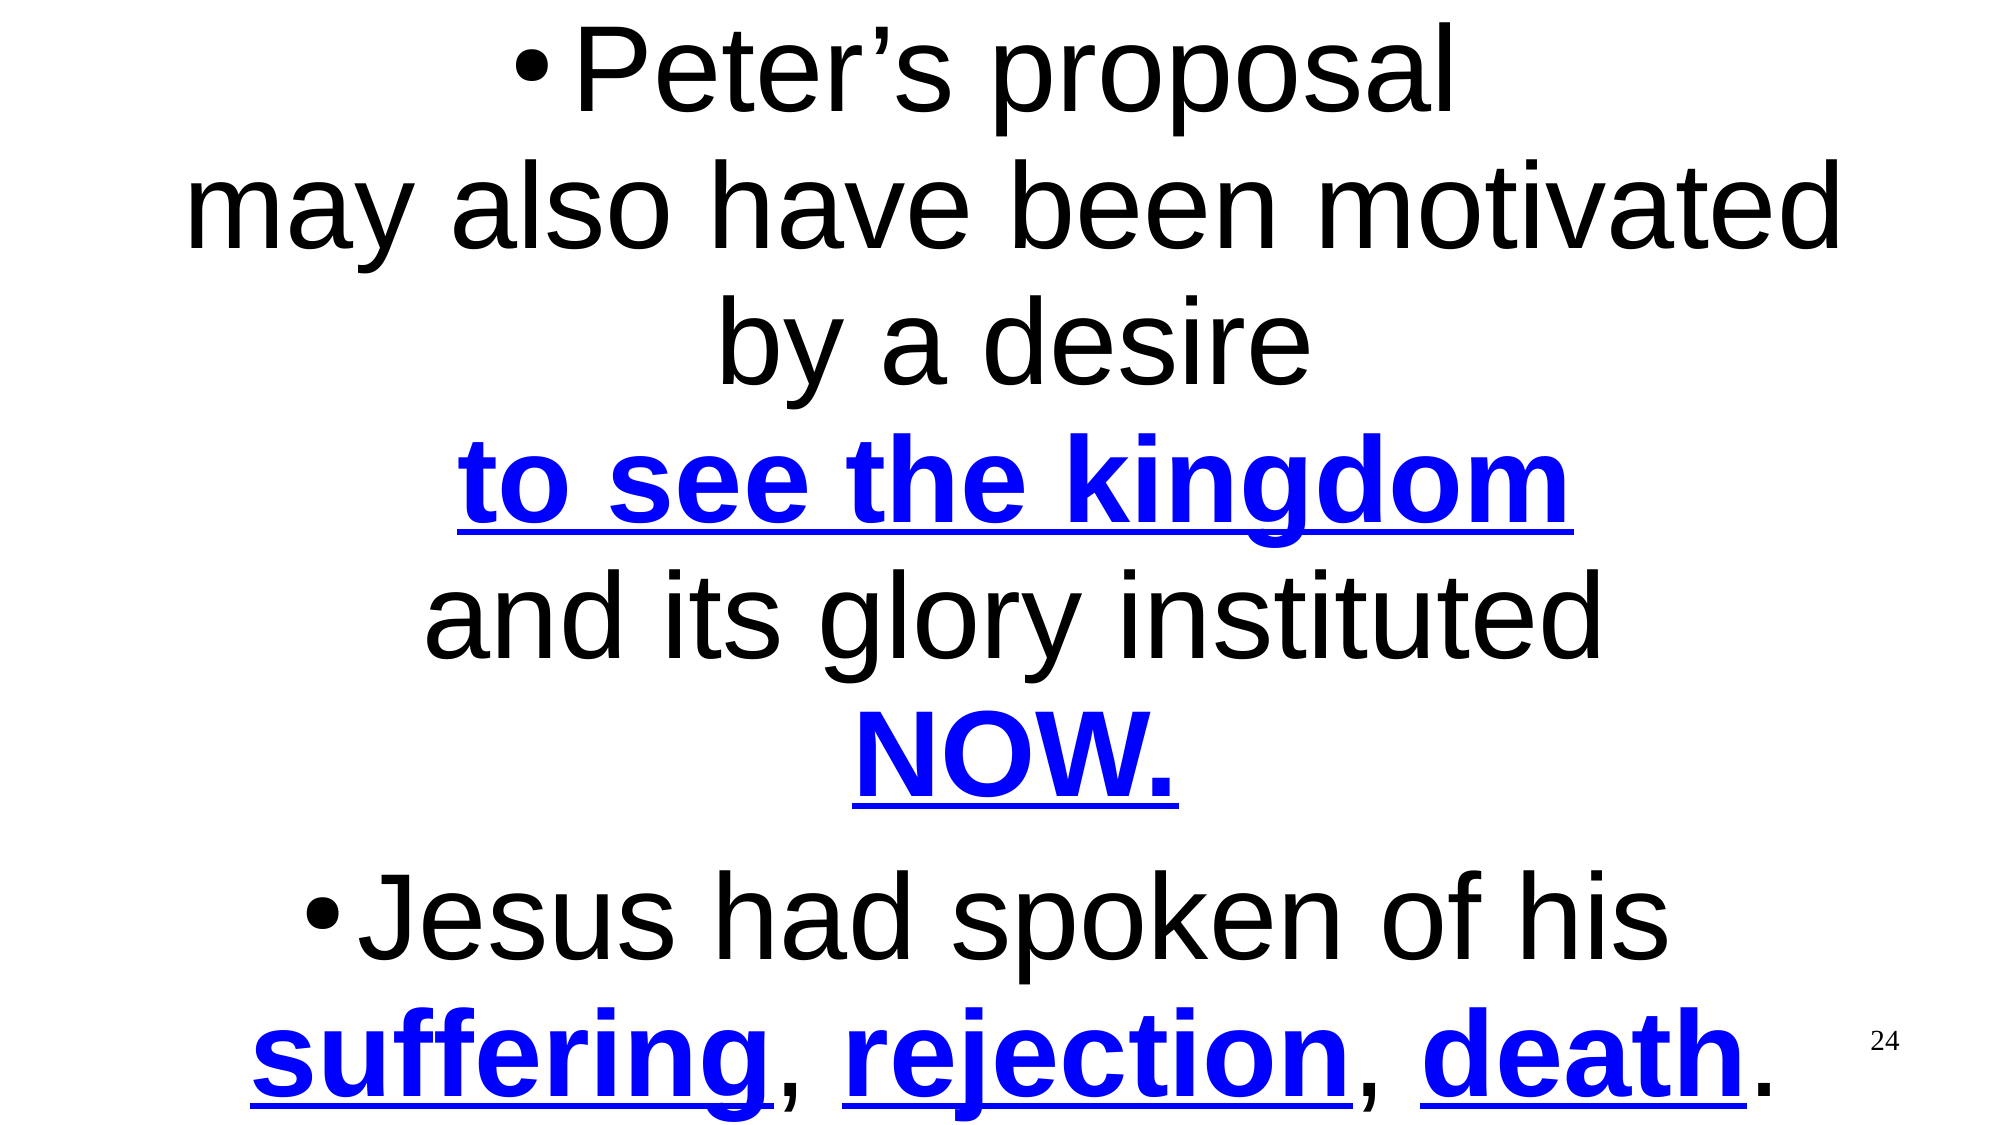

# Peter’s proposal may also have been motivated by a desire to see the kingdom and its glory instituted  NOW.
Jesus had spoken of his
suffering, rejection, death.
24